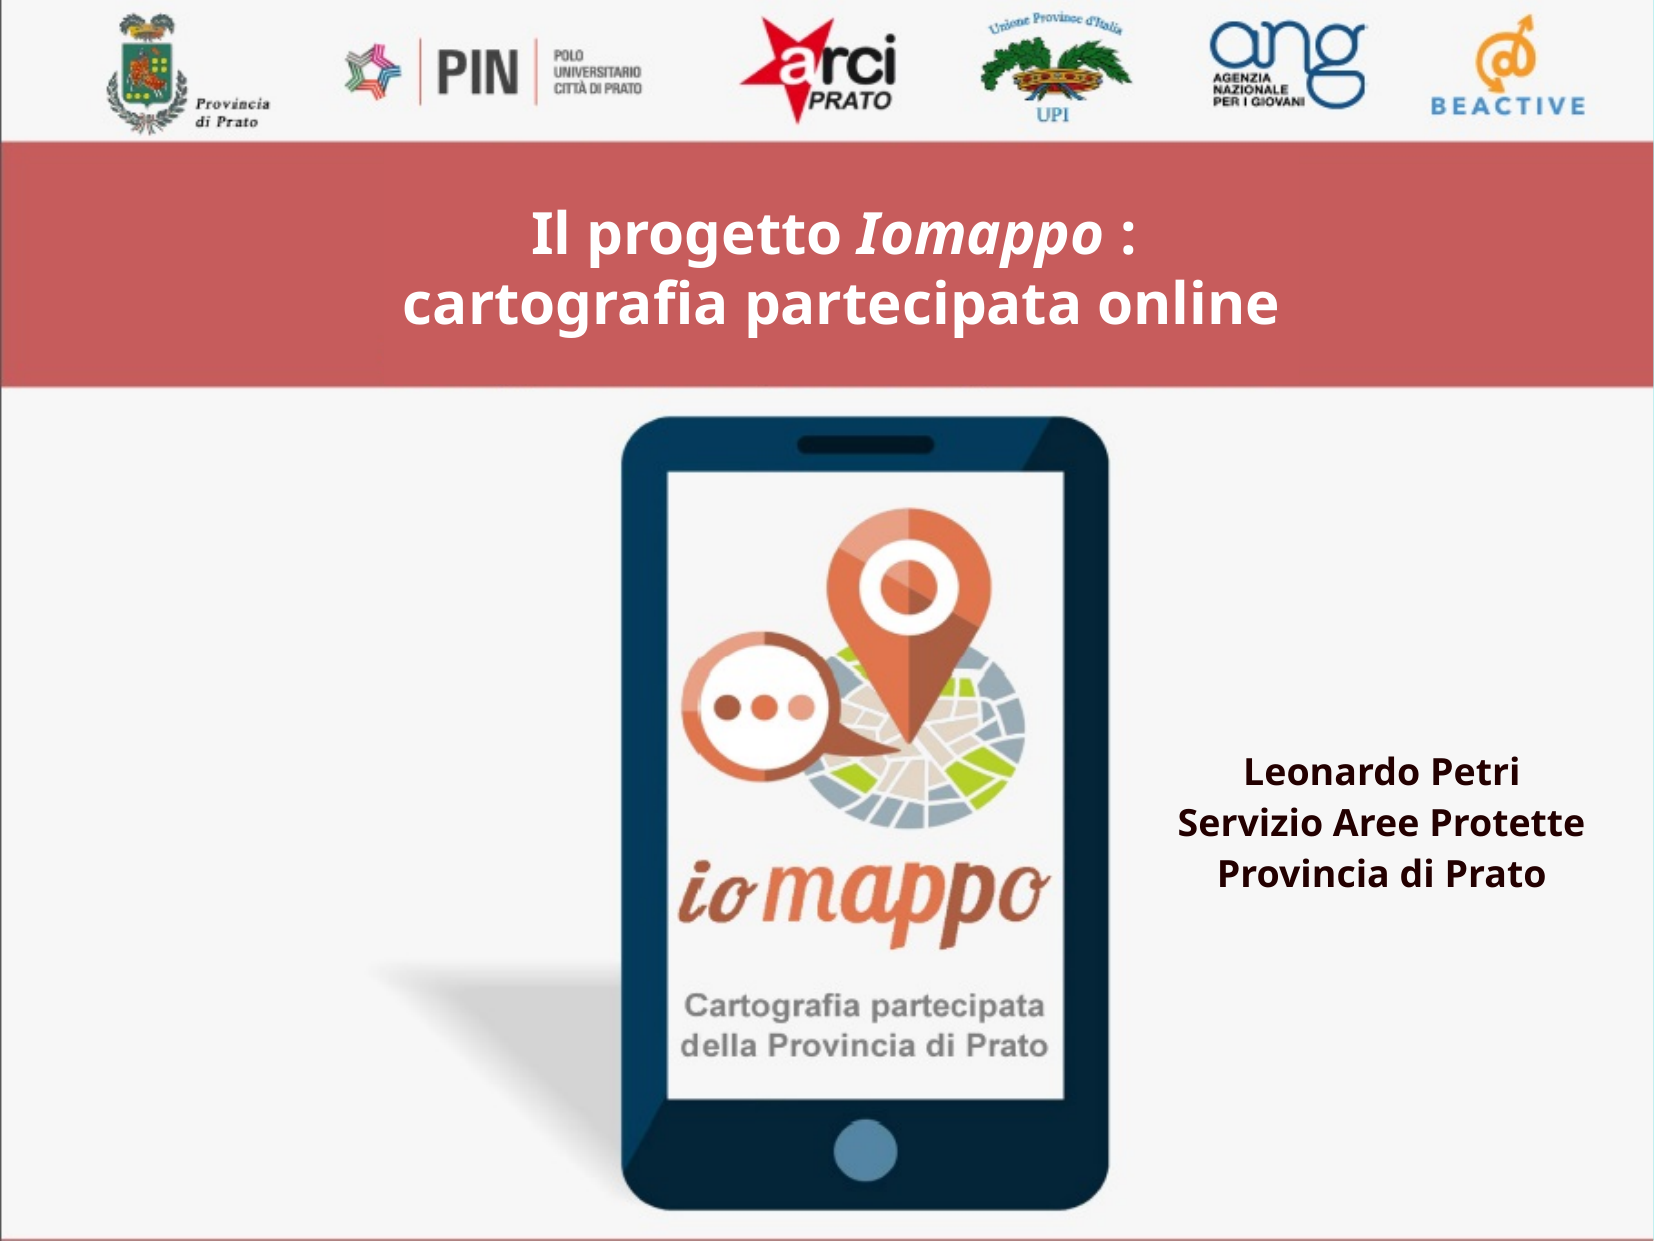

Il progetto Iomappo : cartografia partecipata online
Leonardo Petri
Servizio Aree Protette
Provincia di Prato